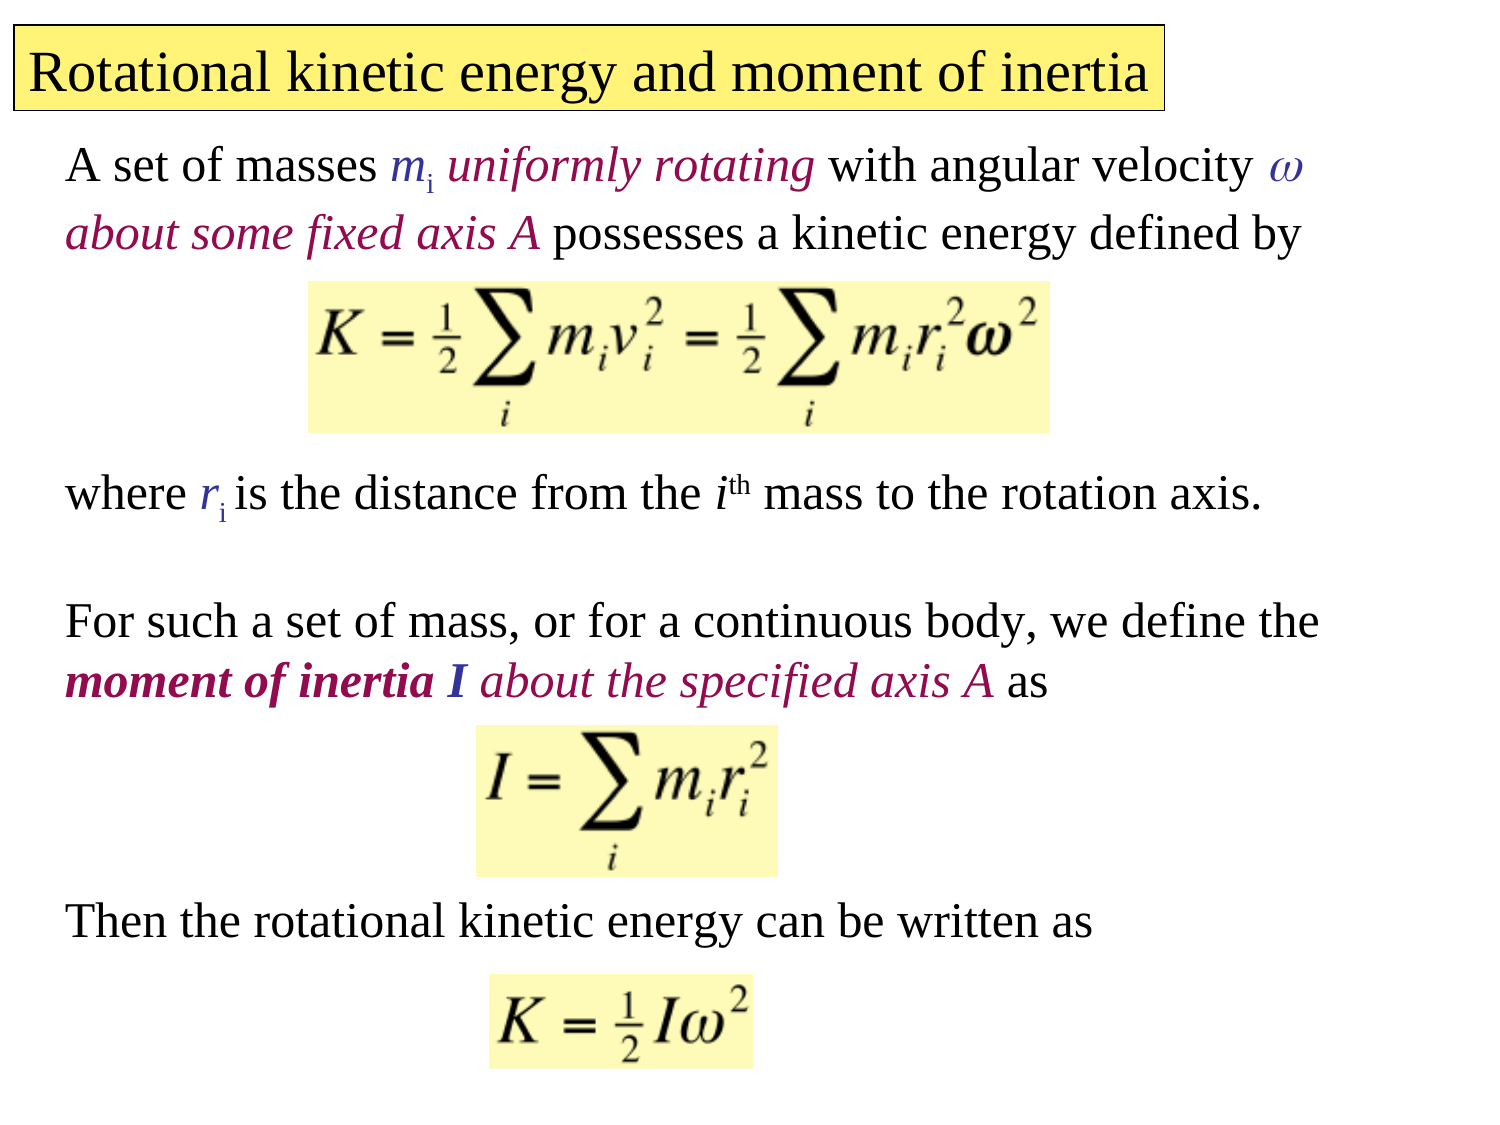

Rotational kinetic energy and moment of inertia
A set of masses mi uniformly rotating with angular velocity ω about some fixed axis A possesses a kinetic energy defined by
where ri is the distance from the ith mass to the rotation axis.
For such a set of mass, or for a continuous body, we define the moment of inertia I about the specified axis A as
Then the rotational kinetic energy can be written as